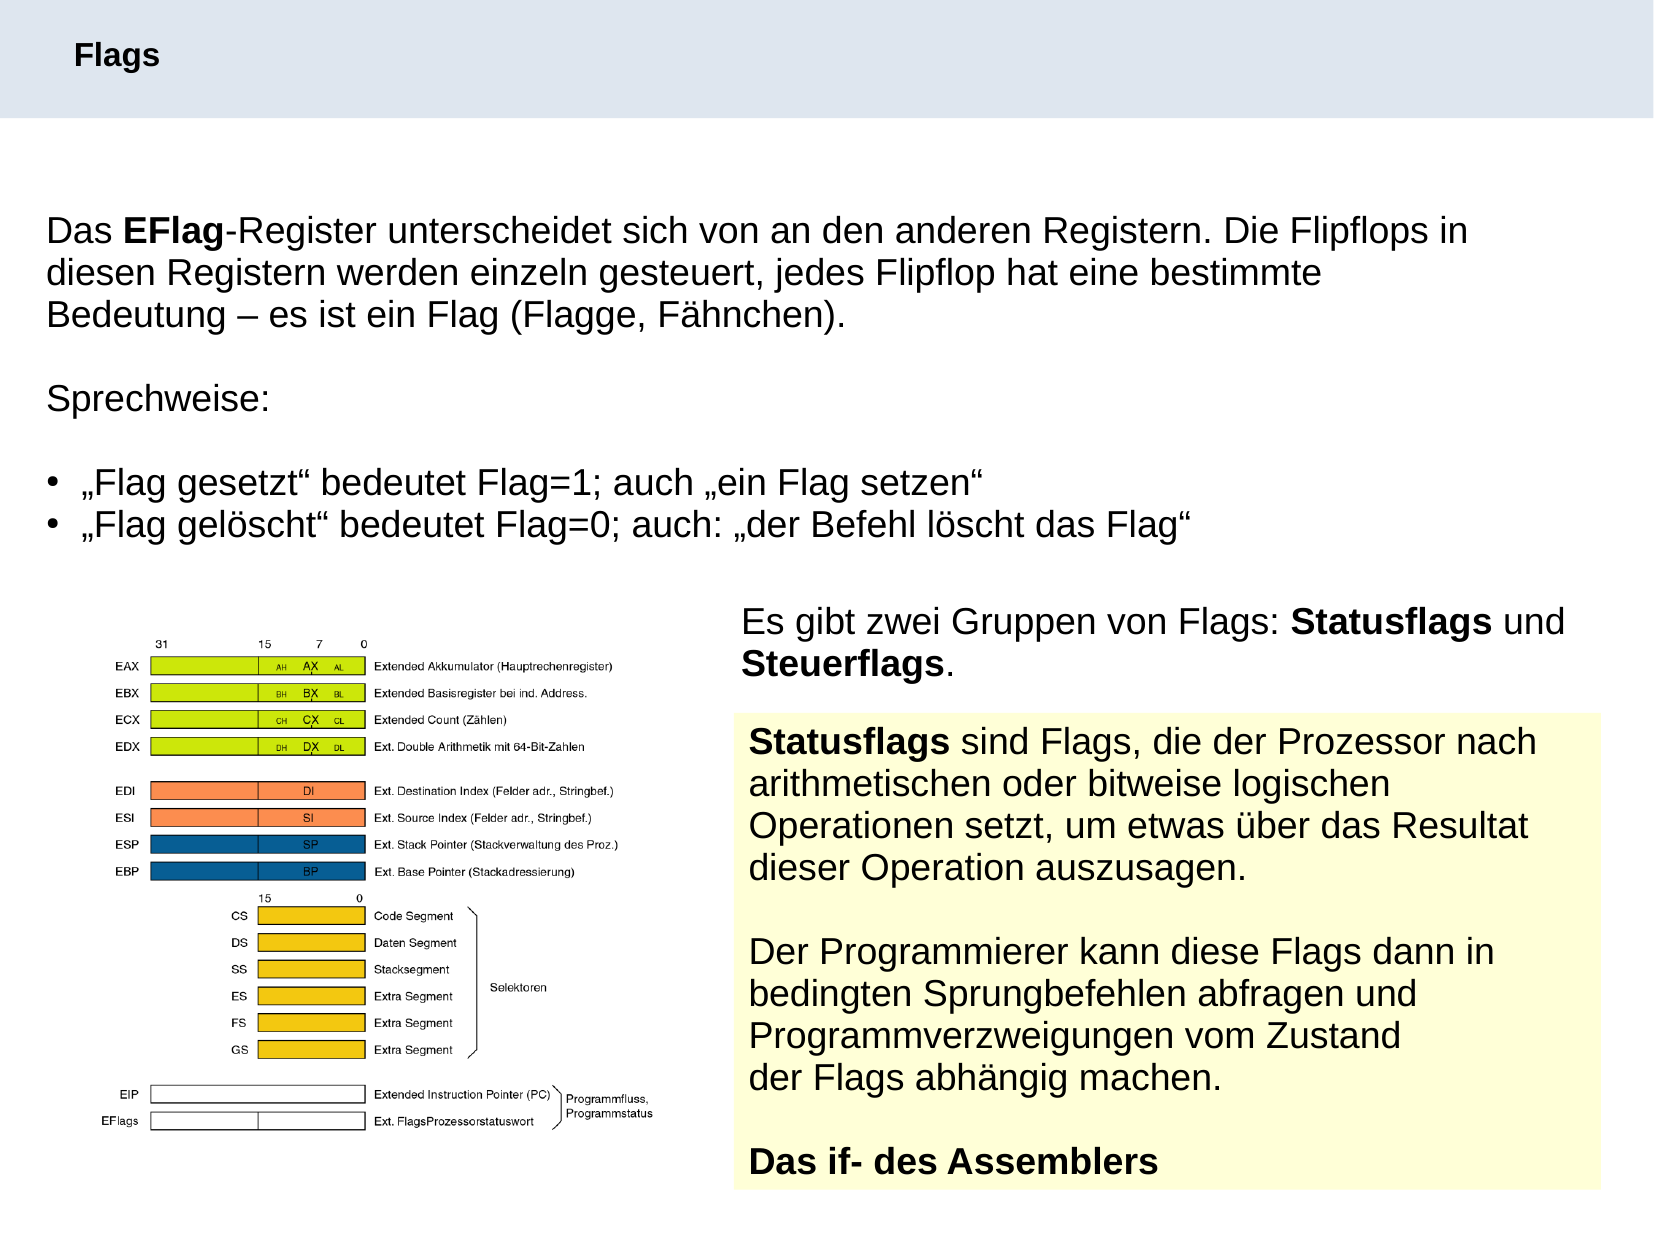

Flags
Das EFlag-Register unterscheidet sich von an den anderen Registern. Die Flipflops in diesen Registern werden einzeln gesteuert, jedes Flipflop hat eine bestimmte
Bedeutung – es ist ein Flag (Flagge, Fähnchen).
Sprechweise:
„Flag gesetzt“ bedeutet Flag=1; auch „ein Flag setzen“
„Flag gelöscht“ bedeutet Flag=0; auch: „der Befehl löscht das Flag“
Es gibt zwei Gruppen von Flags: Statusflags und
Steuerflags.
Statusflags sind Flags, die der Prozessor nach arithmetischen oder bitweise logischen Operationen setzt, um etwas über das Resultat dieser Operation auszusagen.
Der Programmierer kann diese Flags dann in bedingten Sprungbefehlen abfragen und Programmverzweigungen vom Zustand
der Flags abhängig machen.
Das if- des Assemblers